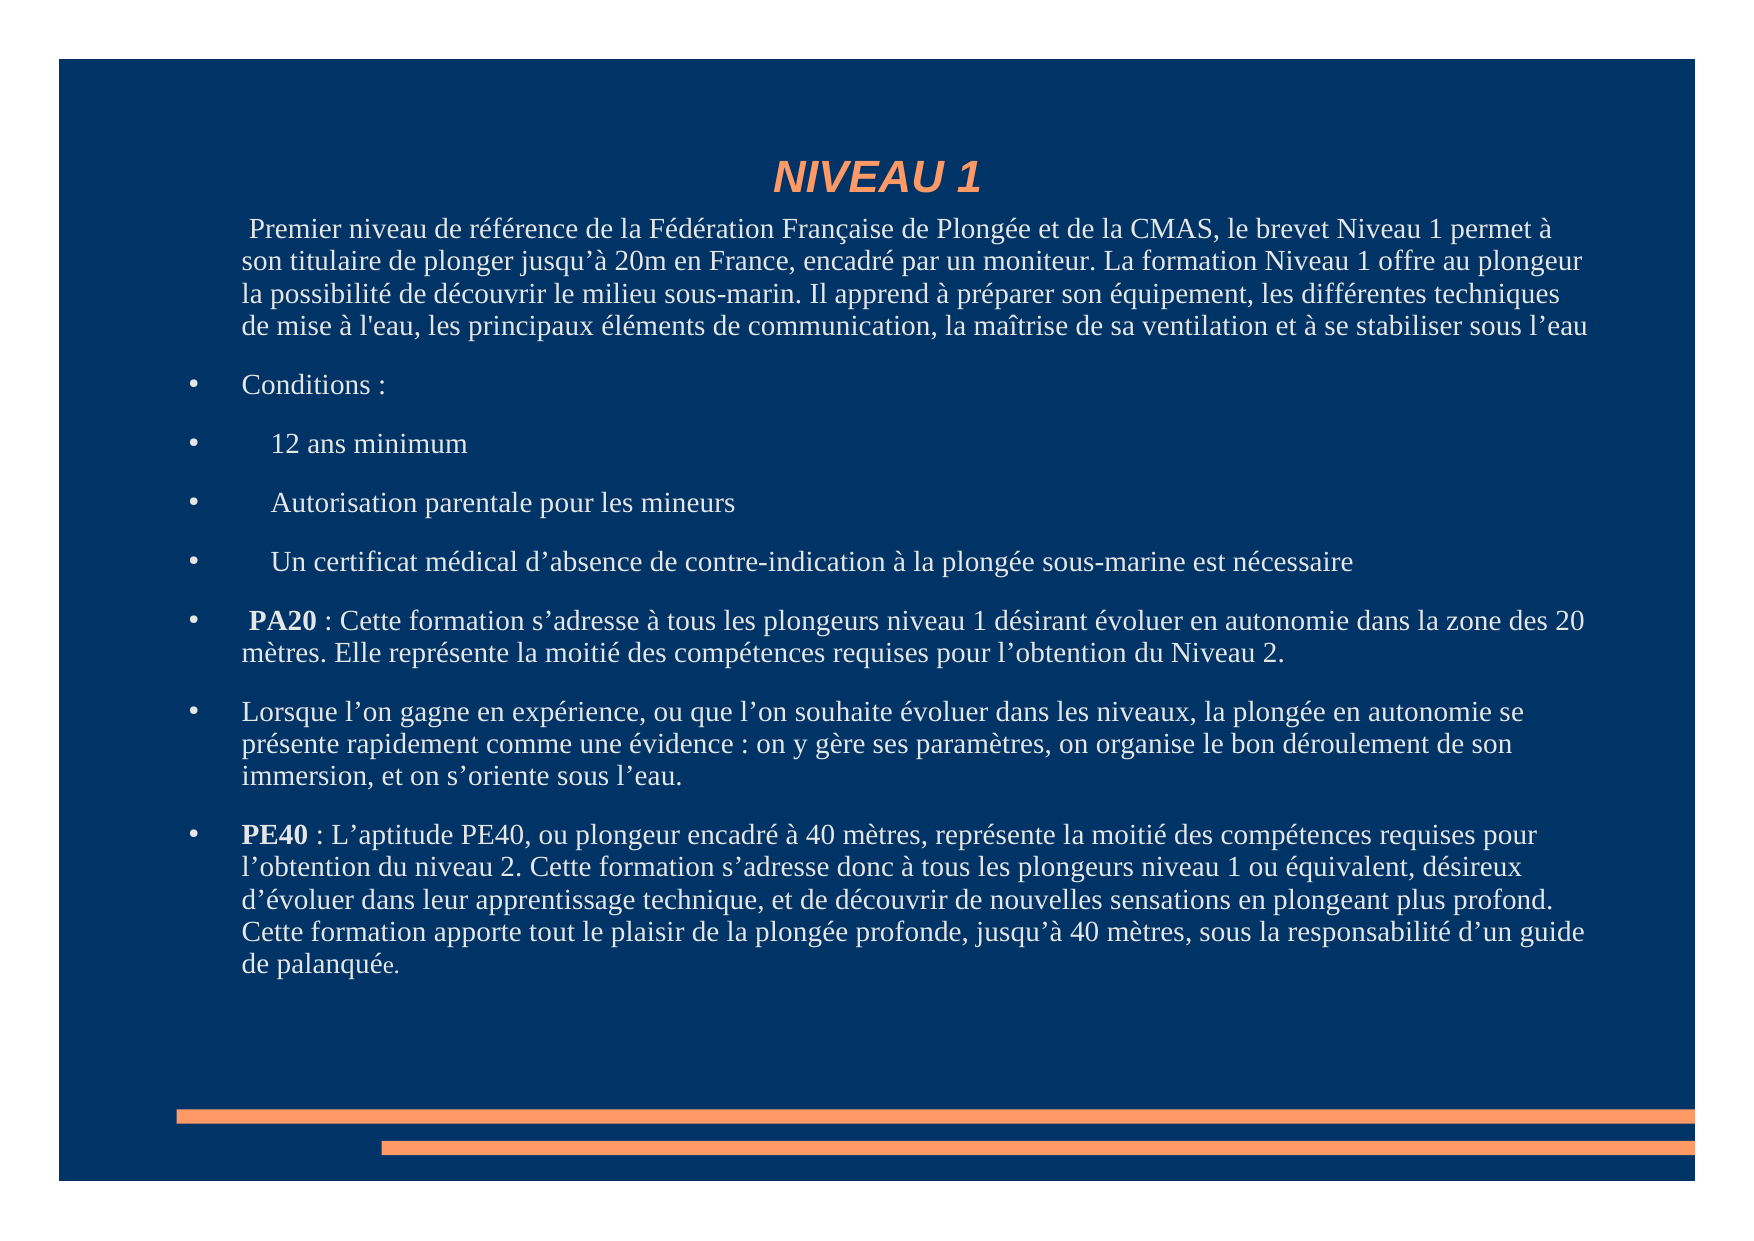

# NIVEAU 1
 Premier niveau de référence de la Fédération Française de Plongée et de la CMAS, le brevet Niveau 1 permet à son titulaire de plonger jusqu’à 20m en France, encadré par un moniteur. La formation Niveau 1 offre au plongeur la possibilité de découvrir le milieu sous-marin. Il apprend à préparer son équipement, les différentes techniques de mise à l'eau, les principaux éléments de communication, la maîtrise de sa ventilation et à se stabiliser sous l’eau
Conditions :
 12 ans minimum
 Autorisation parentale pour les mineurs
 Un certificat médical d’absence de contre-indication à la plongée sous-marine est nécessaire
 PA20 : Cette formation s’adresse à tous les plongeurs niveau 1 désirant évoluer en autonomie dans la zone des 20 mètres. Elle représente la moitié des compétences requises pour l’obtention du Niveau 2.
Lorsque l’on gagne en expérience, ou que l’on souhaite évoluer dans les niveaux, la plongée en autonomie se présente rapidement comme une évidence : on y gère ses paramètres, on organise le bon déroulement de son immersion, et on s’oriente sous l’eau.
PE40 : L’aptitude PE40, ou plongeur encadré à 40 mètres, représente la moitié des compétences requises pour l’obtention du niveau 2. Cette formation s’adresse donc à tous les plongeurs niveau 1 ou équivalent, désireux d’évoluer dans leur apprentissage technique, et de découvrir de nouvelles sensations en plongeant plus profond. Cette formation apporte tout le plaisir de la plongée profonde, jusqu’à 40 mètres, sous la responsabilité d’un guide de palanquée.